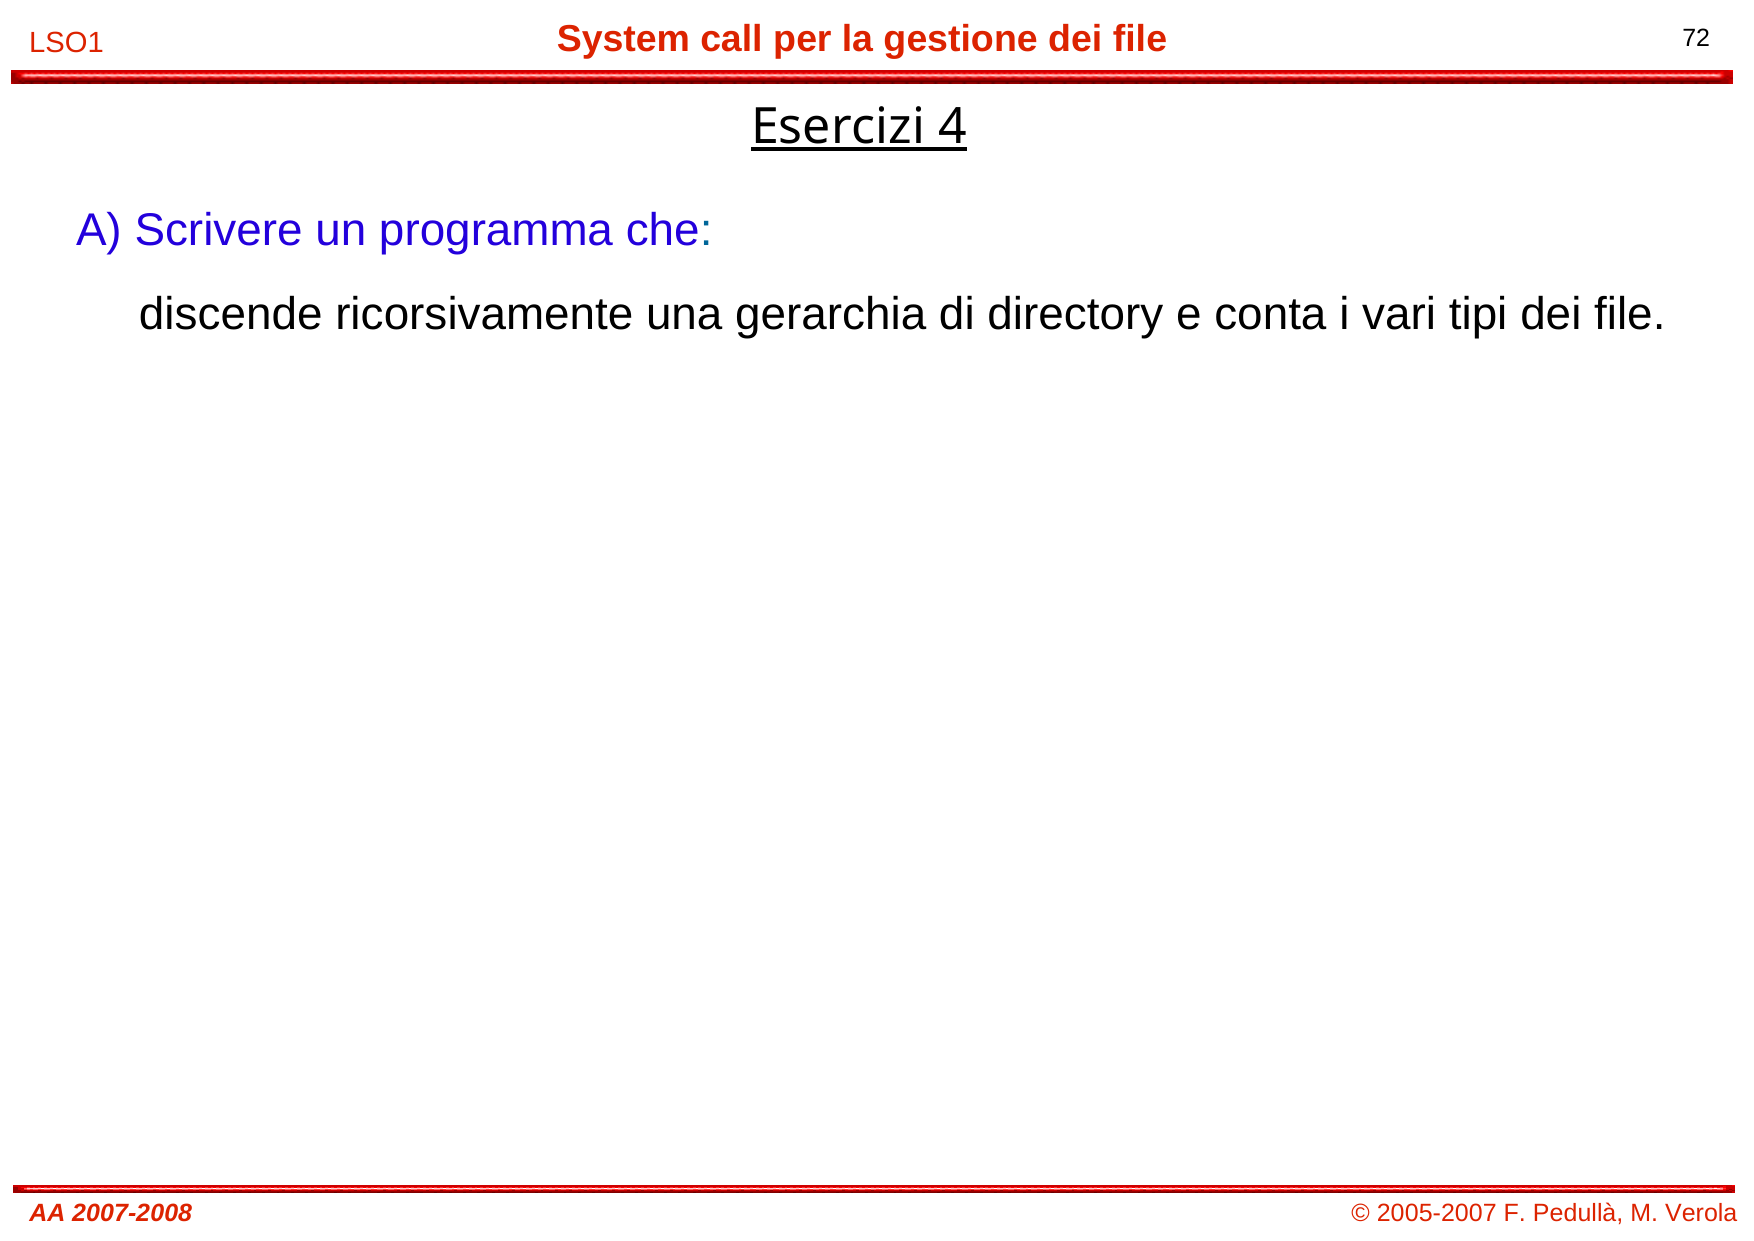

# Esercizi 4
A) Scrivere un programma che:
discende ricorsivamente una gerarchia di directory e conta i vari tipi dei file.